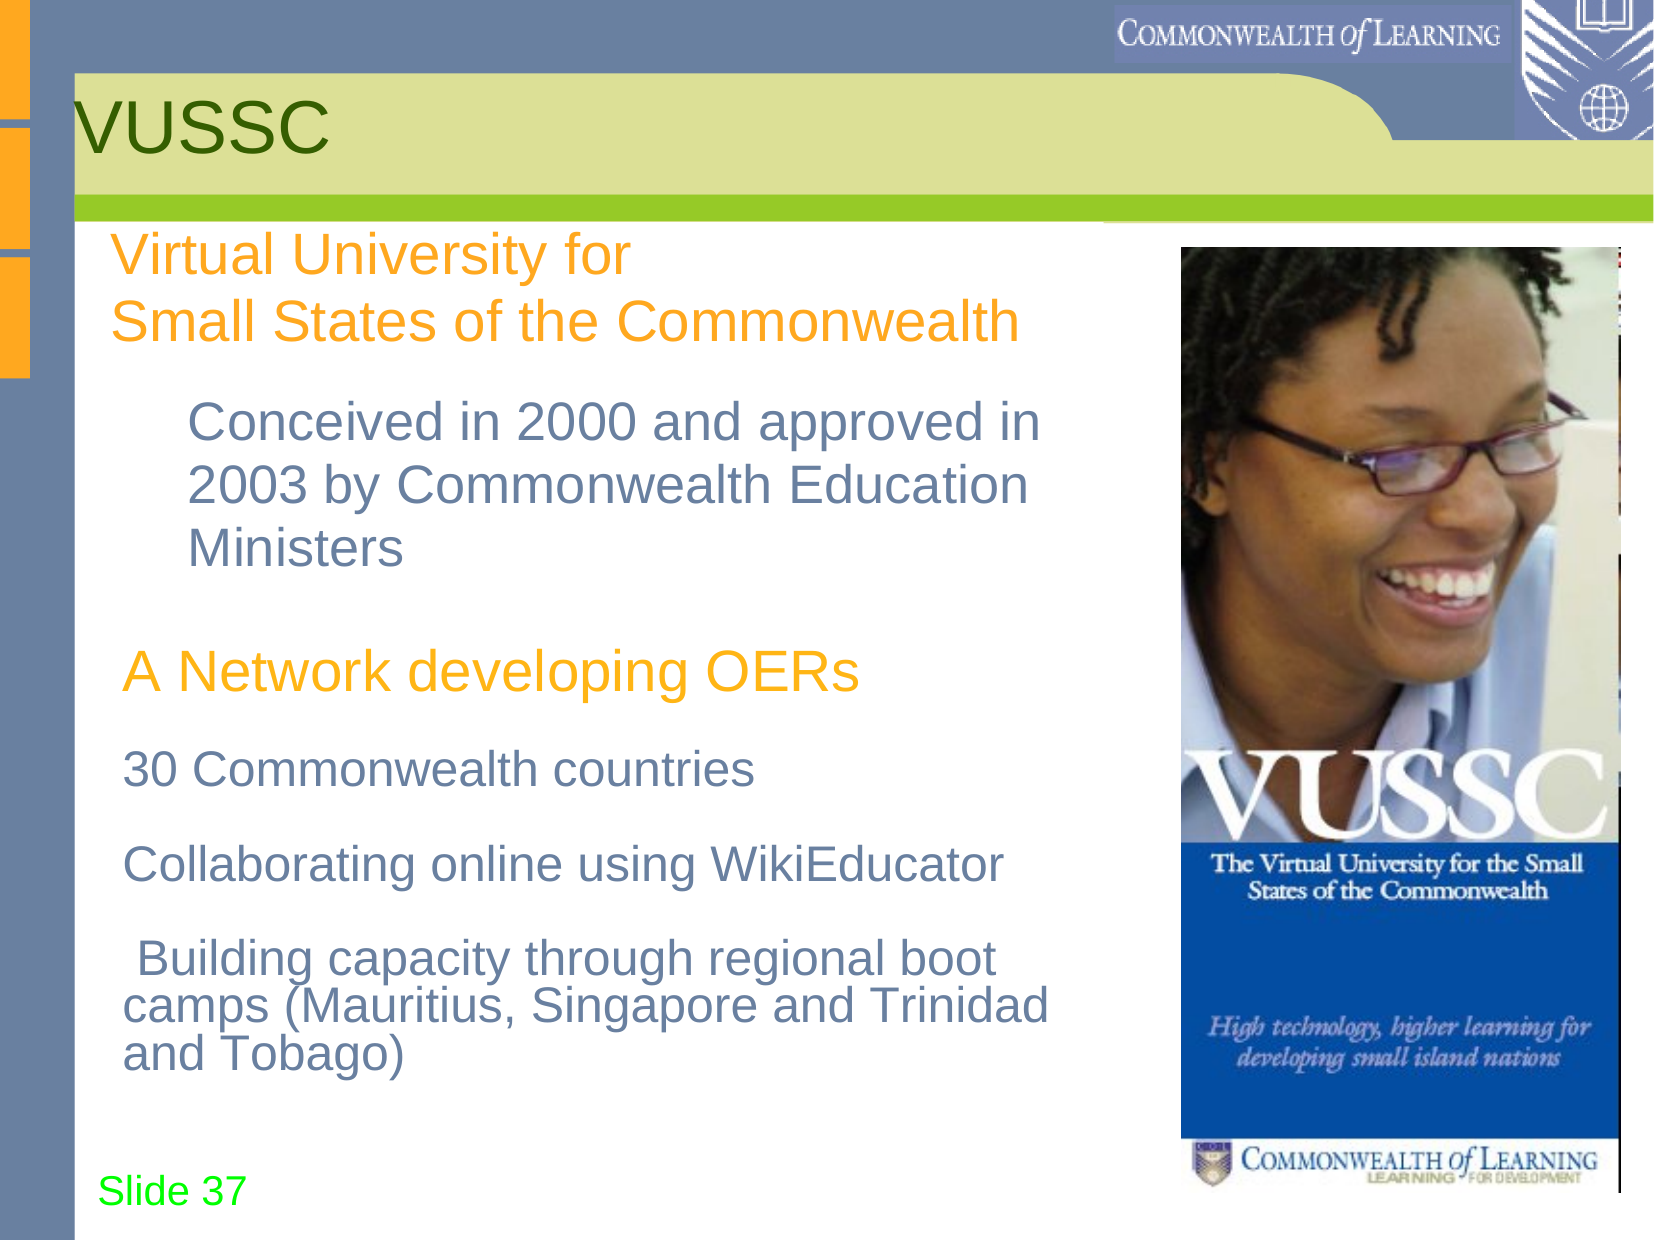

VUSSC
Virtual University for
Small States of the Commonwealth
Conceived in 2000 and approved in 2003 by Commonwealth Education Ministers
A Network developing OERs
30 Commonwealth countries
Collaborating online using WikiEducator‏
 Building capacity through regional boot camps (Mauritius, Singapore and Trinidad and Tobago)
Slide 37